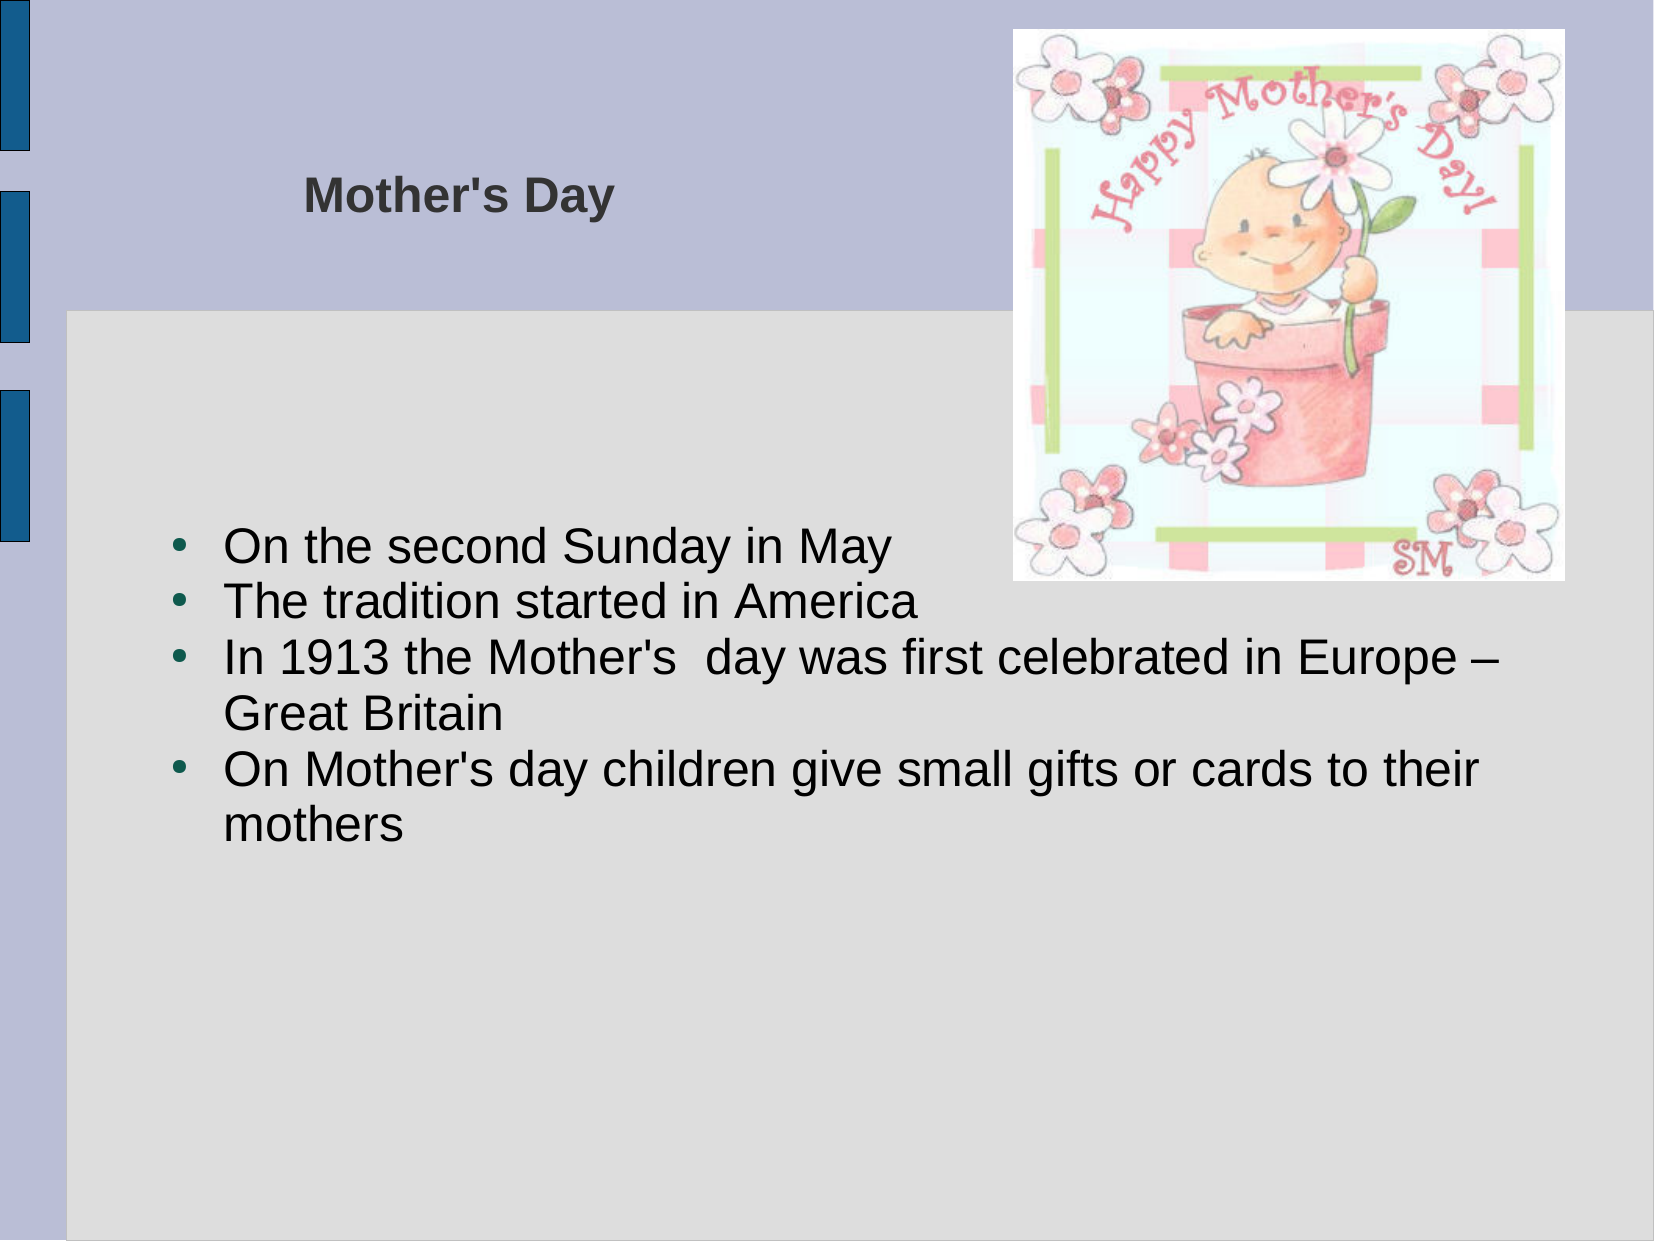

# Mother's Day
On the second Sunday in May
The tradition started in America
In 1913 the Mother's day was first celebrated in Europe – Great Britain
On Mother's day children give small gifts or cards to their mothers